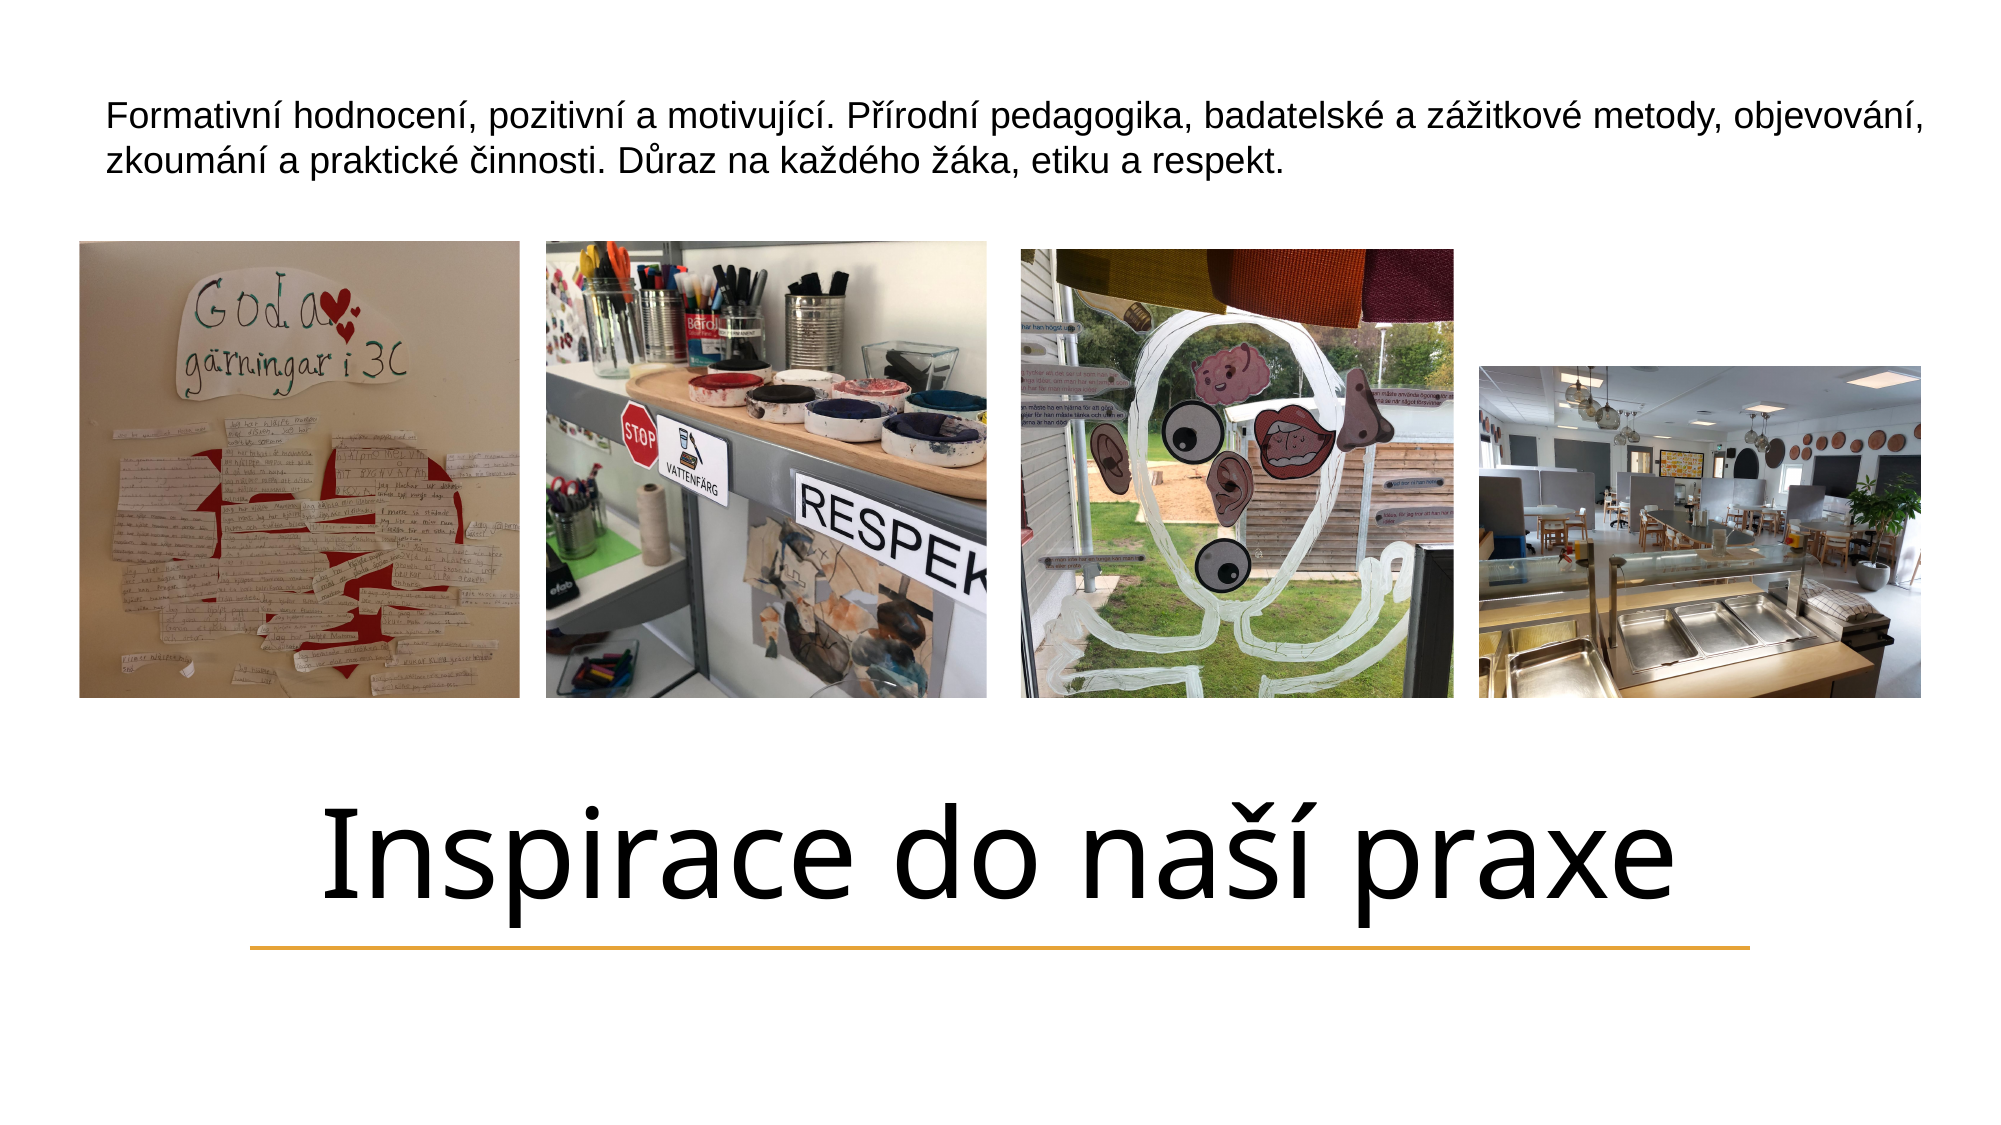

Formativní hodnocení, pozitivní a motivující. Přírodní pedagogika, badatelské a zážitkové metody, objevování,
zkoumání a praktické činnosti. Důraz na každého žáka, etiku a respekt.
Inspirace do naší praxe